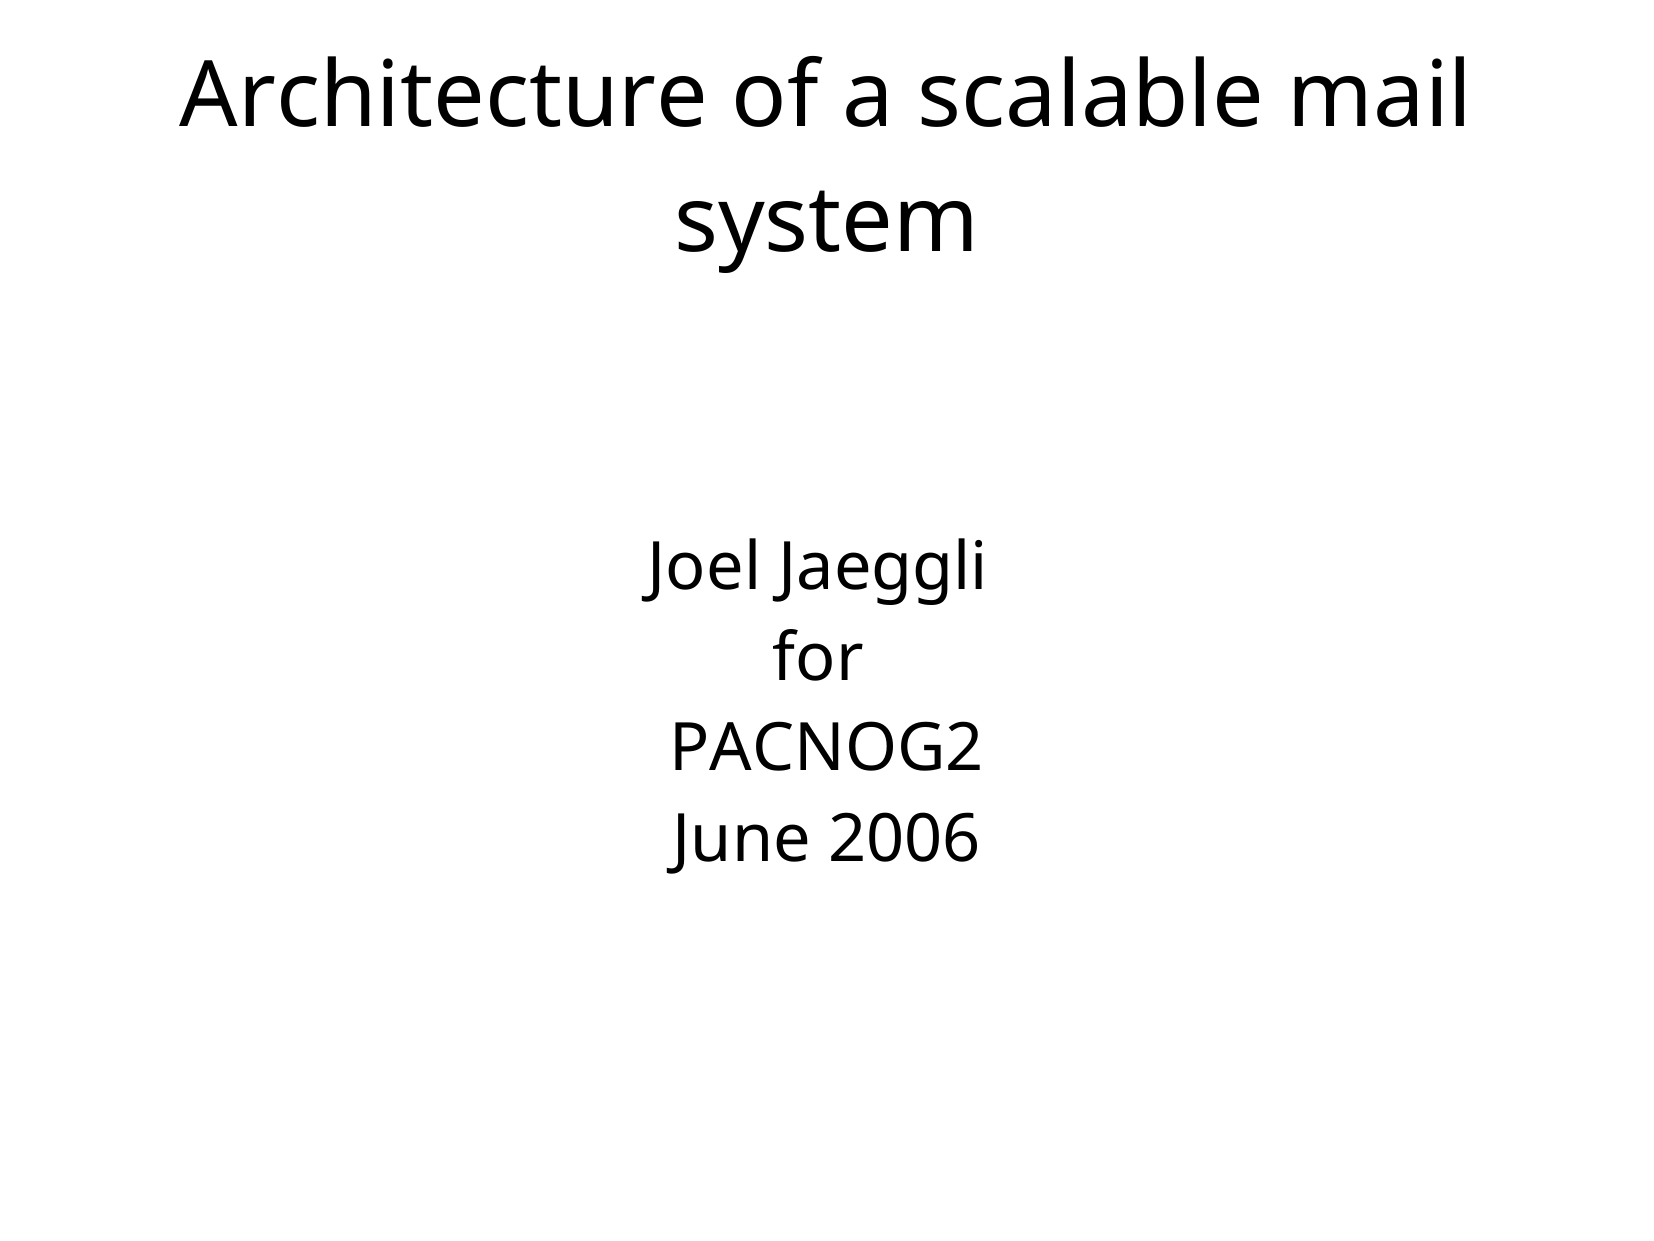

# Architecture of a scalable mail system
Joel Jaeggli
for
PACNOG2
June 2006